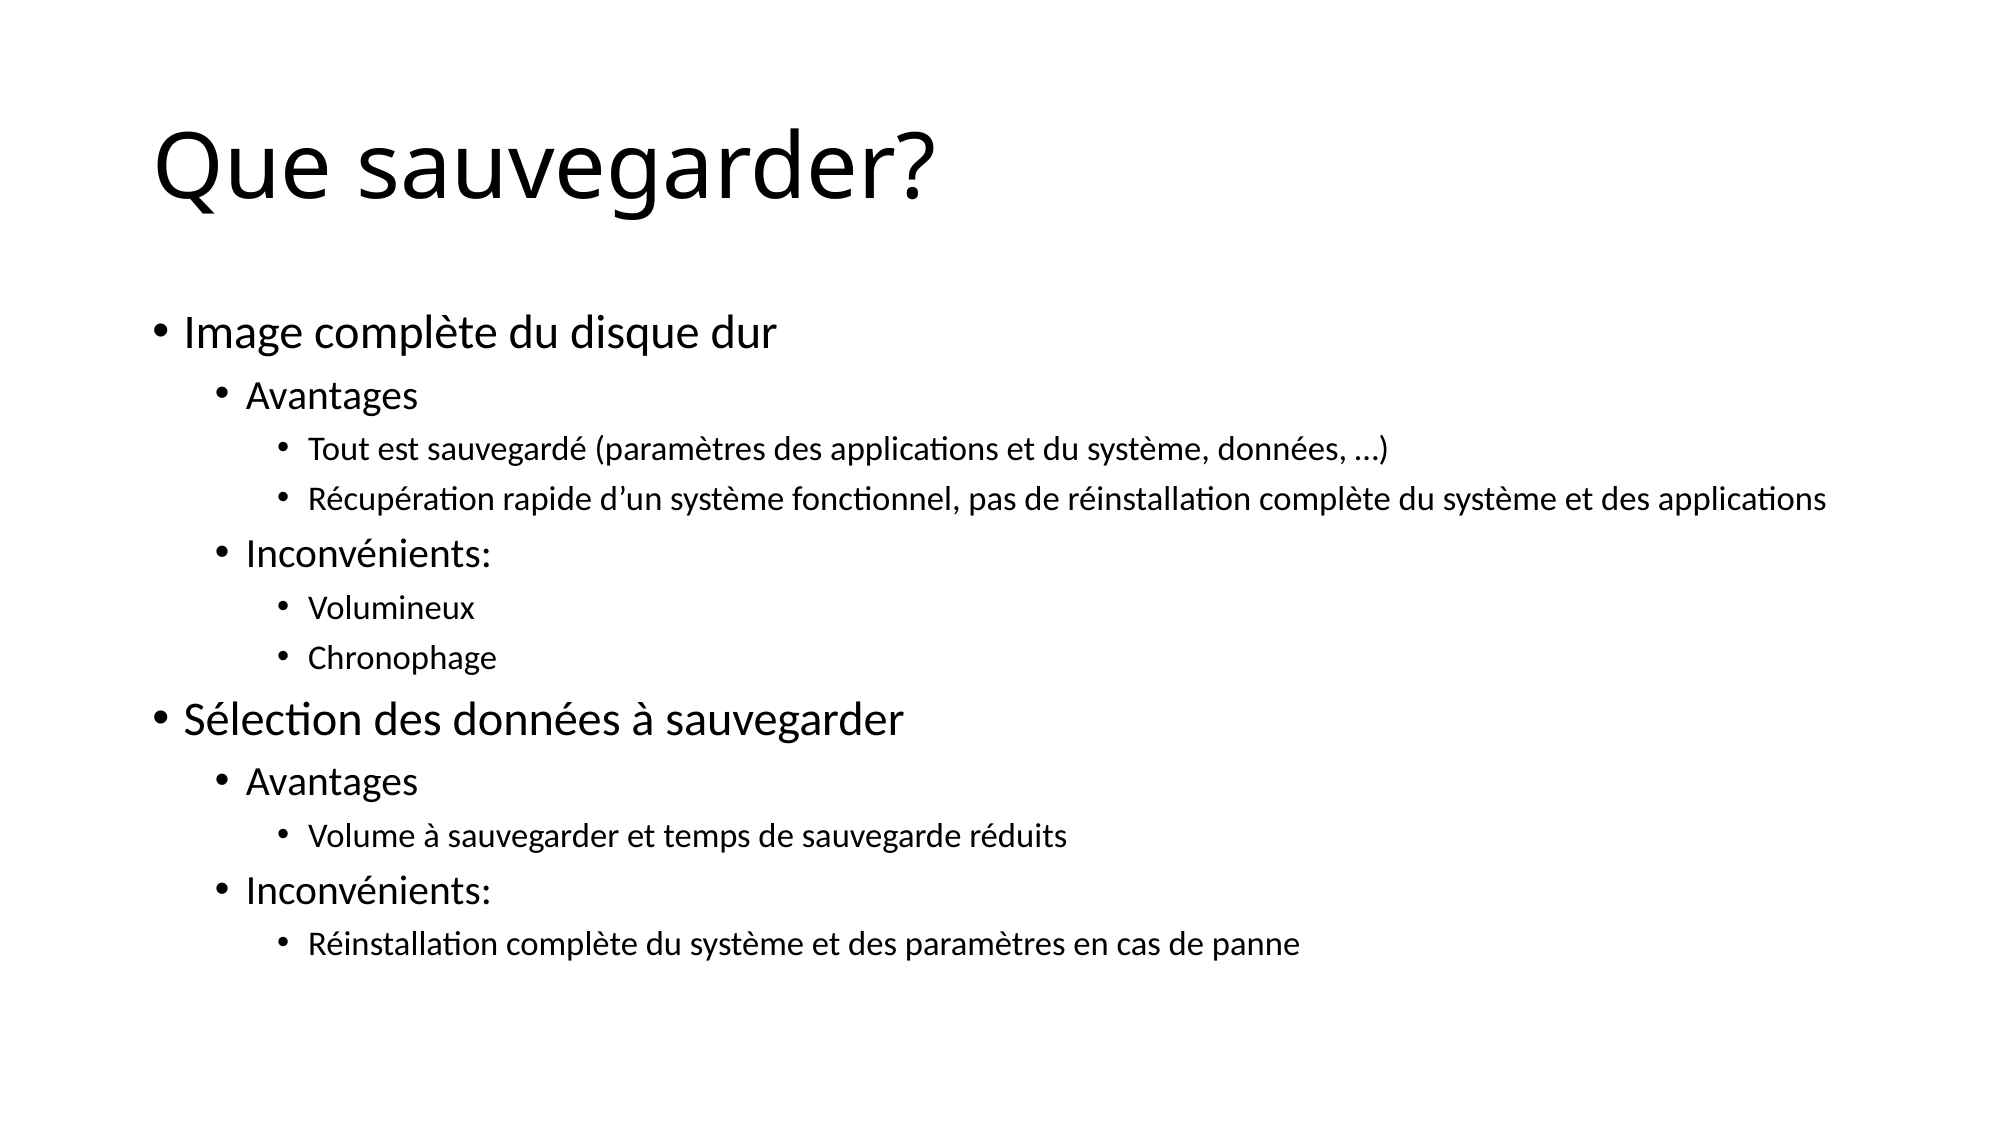

# Que sauvegarder?
Image complète du disque dur
Avantages
Tout est sauvegardé (paramètres des applications et du système, données, …)
Récupération rapide d’un système fonctionnel, pas de réinstallation complète du système et des applications
Inconvénients:
Volumineux
Chronophage
Sélection des données à sauvegarder
Avantages
Volume à sauvegarder et temps de sauvegarde réduits
Inconvénients:
Réinstallation complète du système et des paramètres en cas de panne